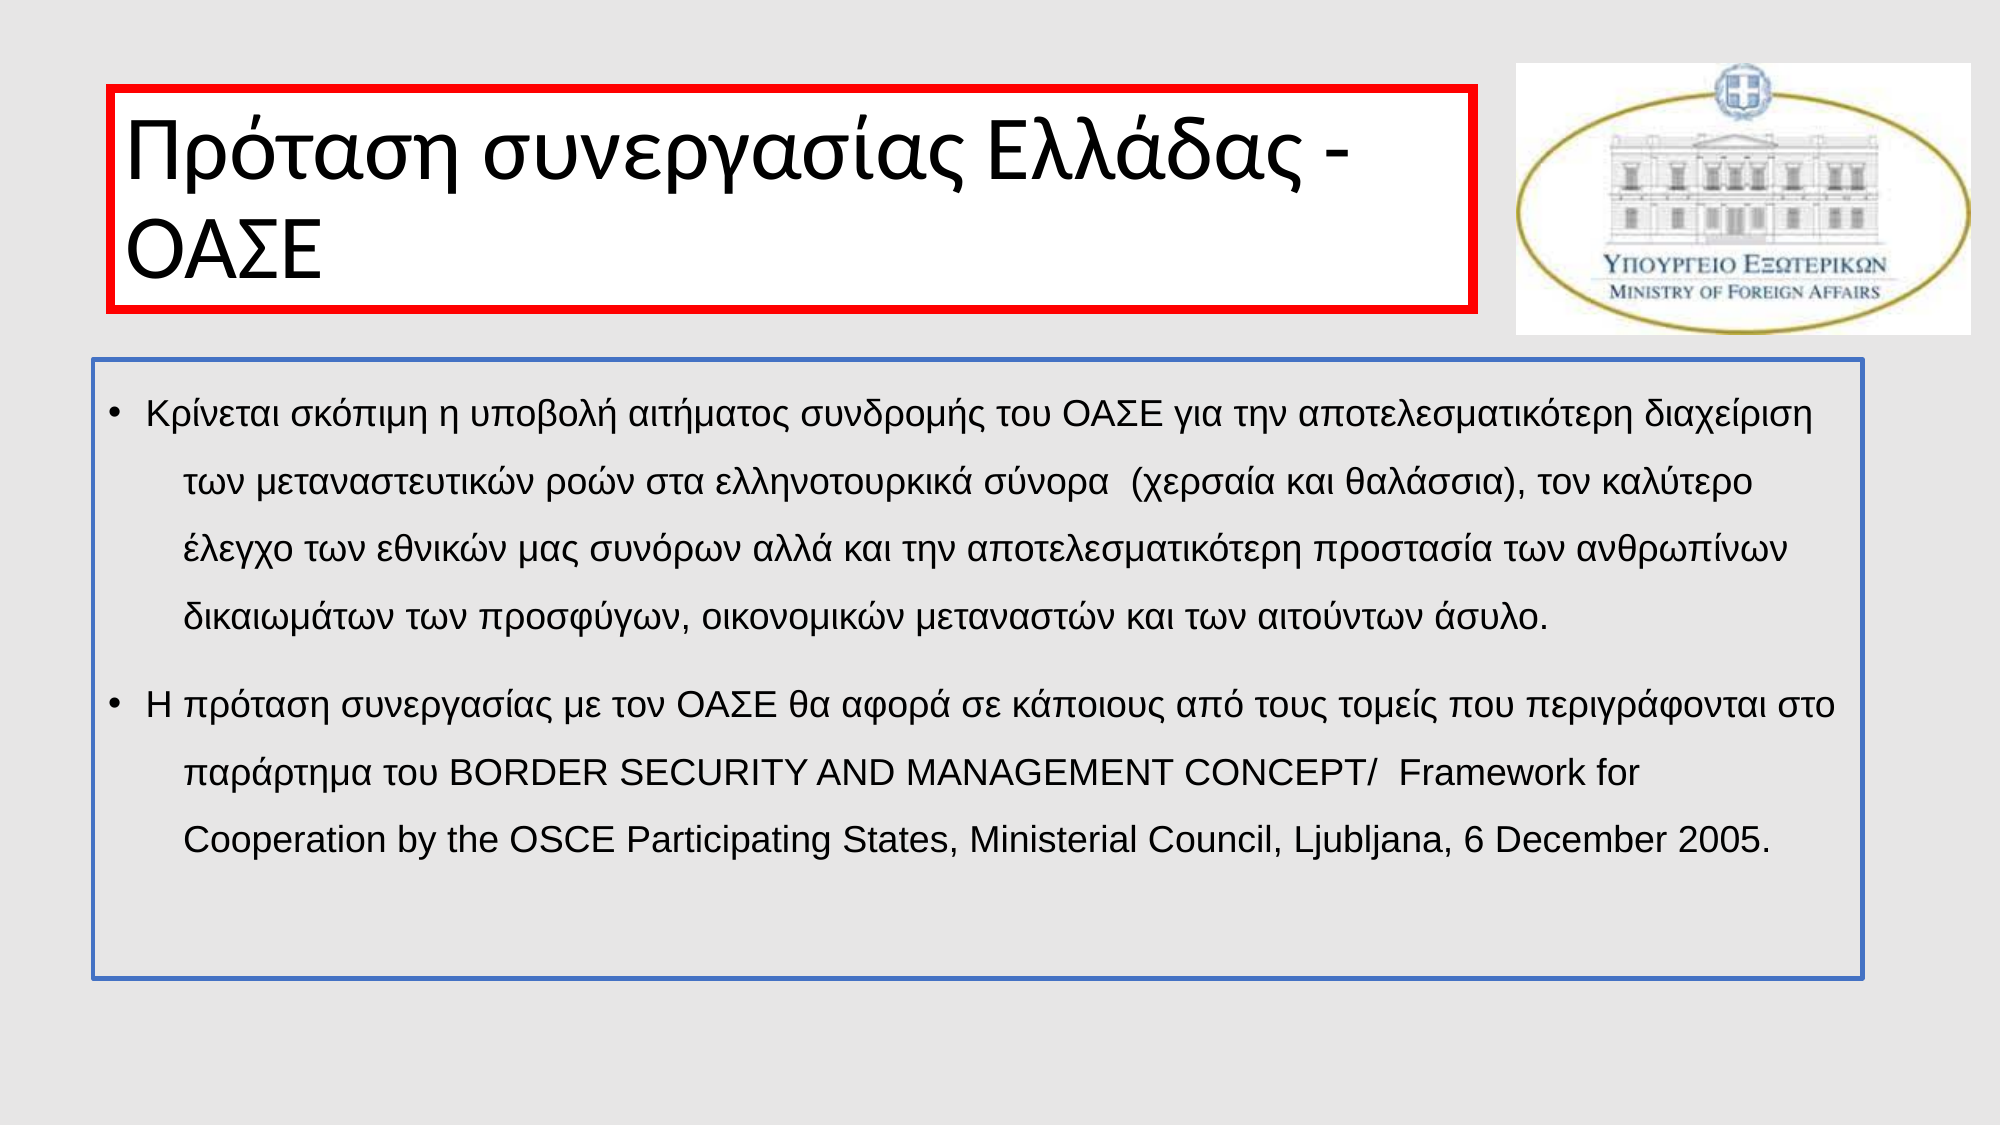

Πρόταση συνεργασίας Ελλάδας - ΟΑΣΕ
# Κρίνεται σκόπιμη η υποβολή αιτήματος συνδρομής του ΟΑΣΕ για την αποτελεσματικότερη διαχείριση των μεταναστευτικών ροών στα ελληνοτουρκικά σύνορα  (χερσαία και θαλάσσια), τον καλύτερο έλεγχο των εθνικών μας συνόρων αλλά και την αποτελεσματικότερη προστασία των ανθρωπίνων δικαιωμάτων των προσφύγων, οικονομικών μεταναστών και των αιτούντων άσυλο.
Η πρόταση συνεργασίας με τον ΟΑΣΕ θα αφορά σε κάποιους από τους τομείς που περιγράφονται στο παράρτημα του BORDER SECURITY AND MANAGEMENT CONCEPT/  Framework for Cooperation by the OSCE Participating States, Ministerial Council, Ljubljana, 6 December 2005.